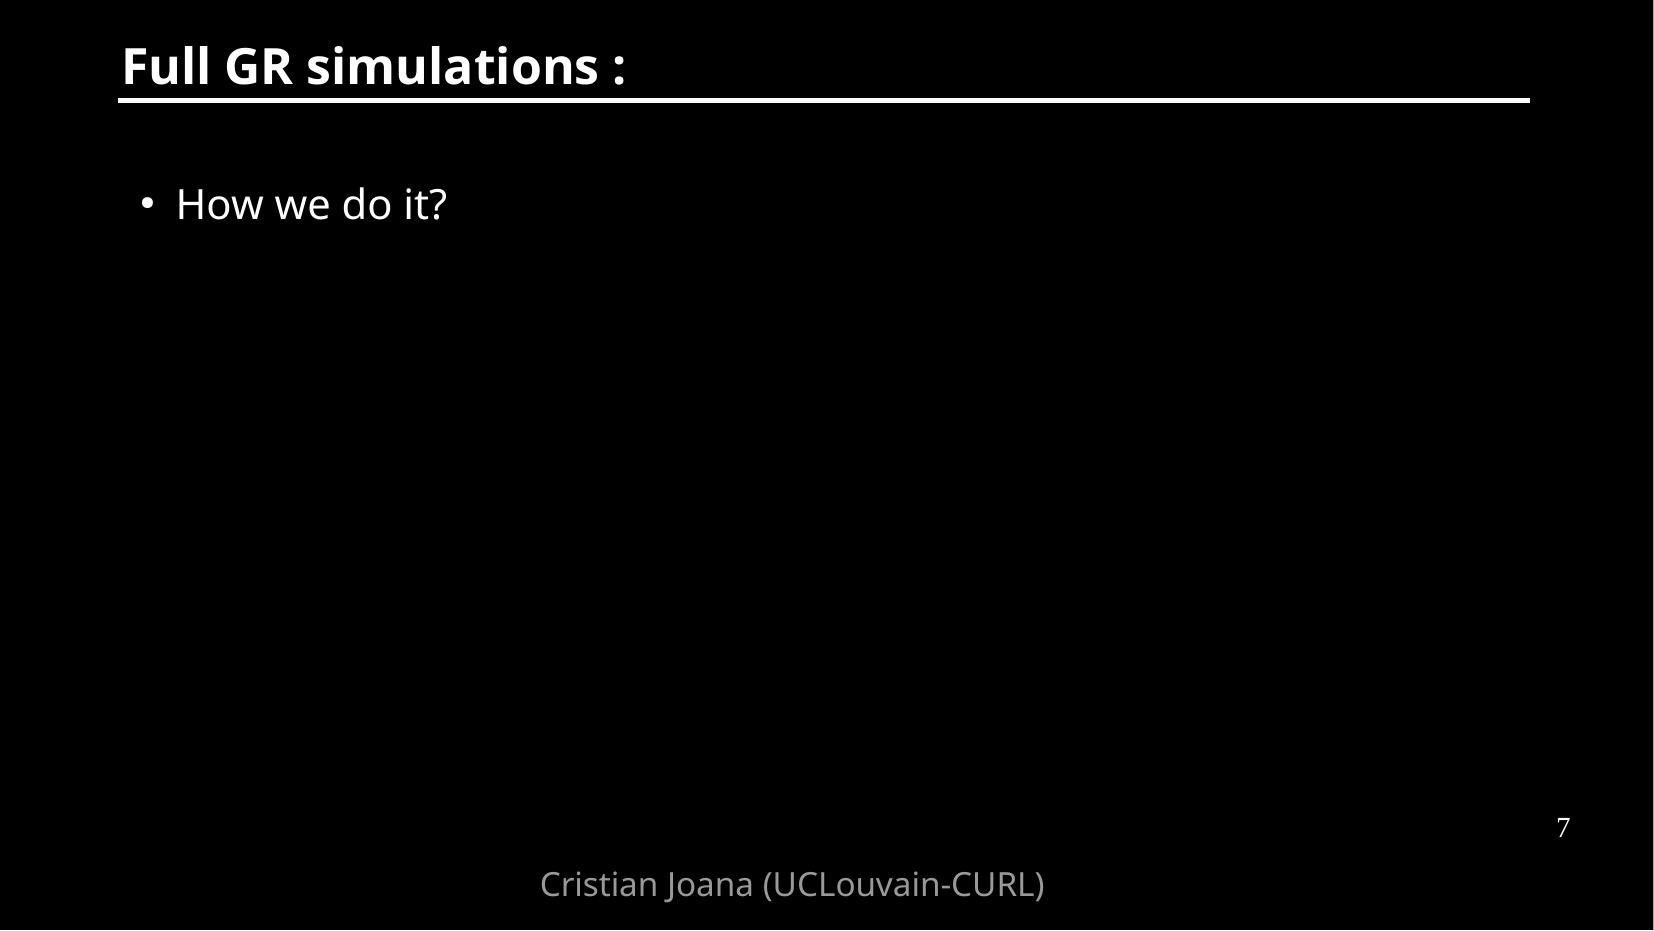

Full GR simulations :
How we do it?
7
Cristian Joana (UCLouvain-CURL)